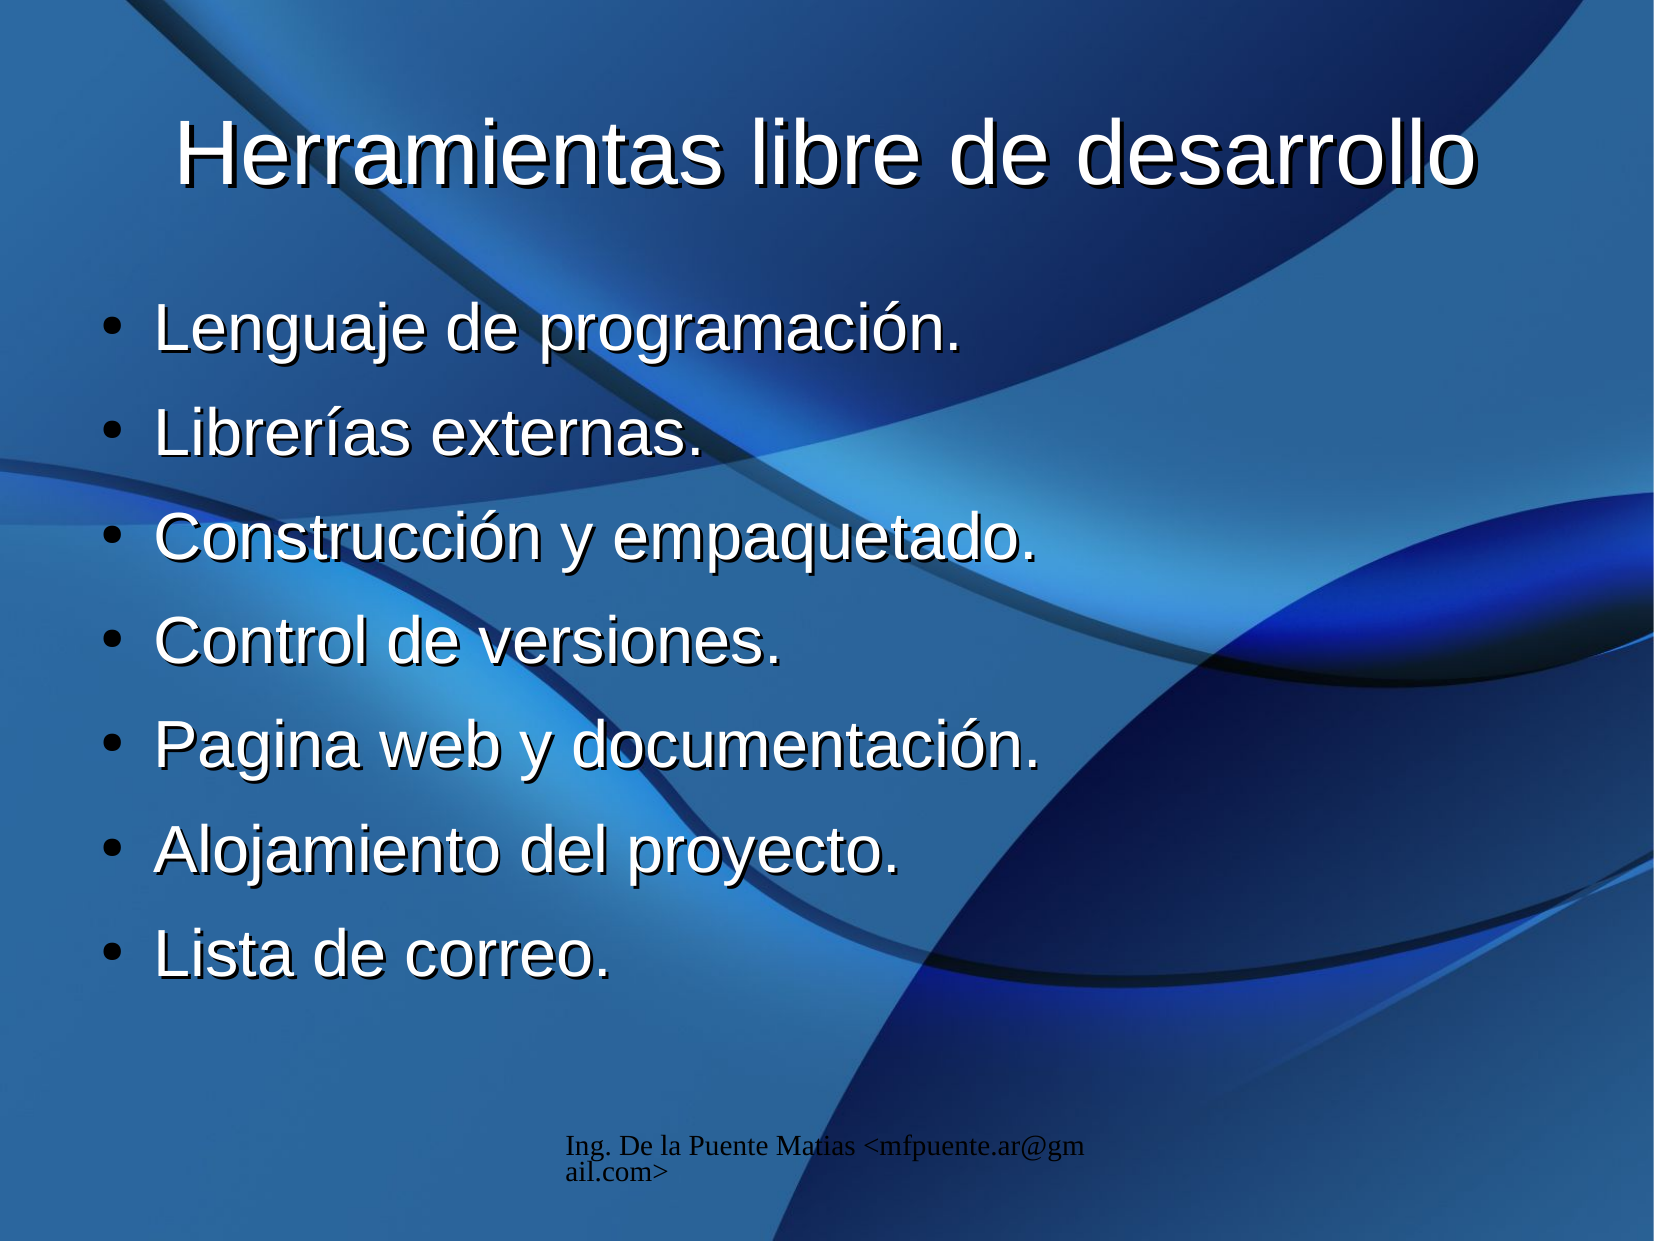

# Herramientas libre de desarrollo
Lenguaje de programación.
Librerías externas.
Construcción y empaquetado.
Control de versiones.
Pagina web y documentación.
Alojamiento del proyecto.
Lista de correo.
Ing. De la Puente Matias <mfpuente.ar@gmail.com>